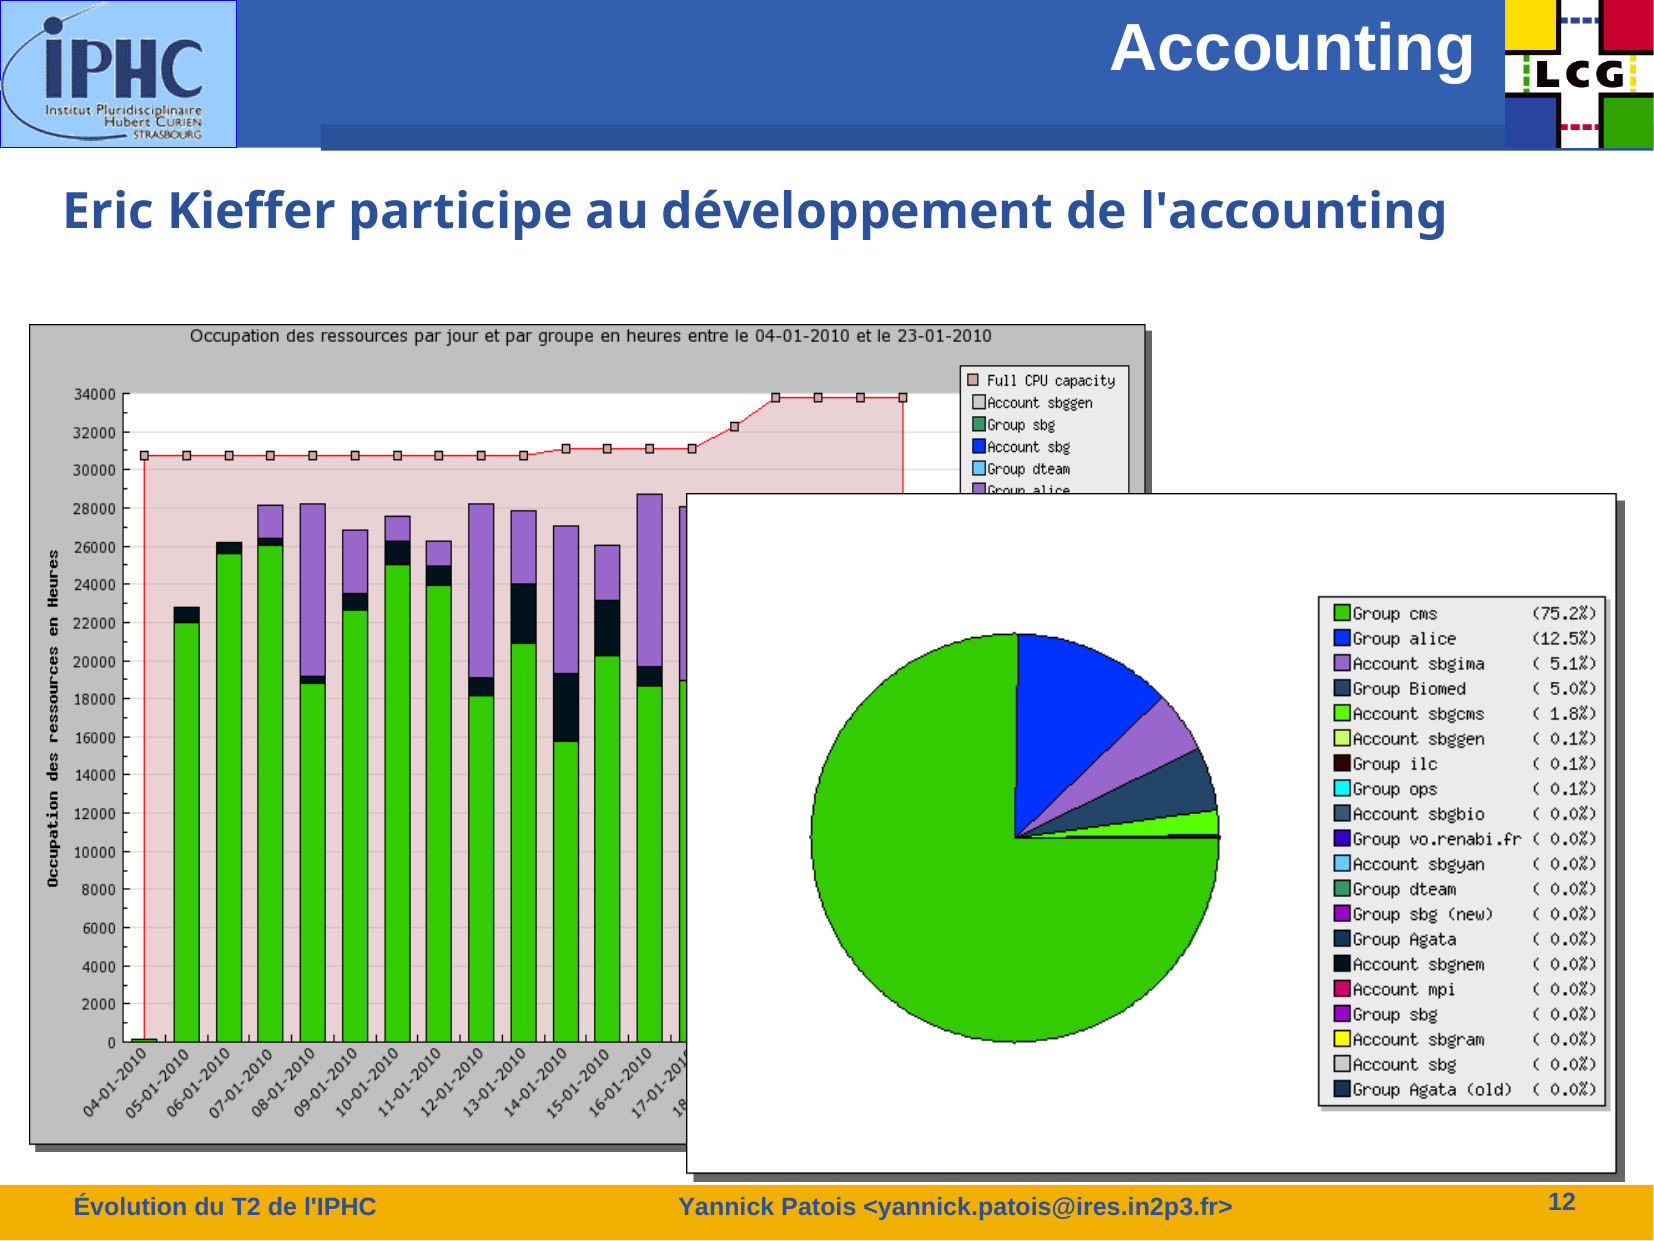

# Accounting
Eric Kieffer participe au développement de l'accounting